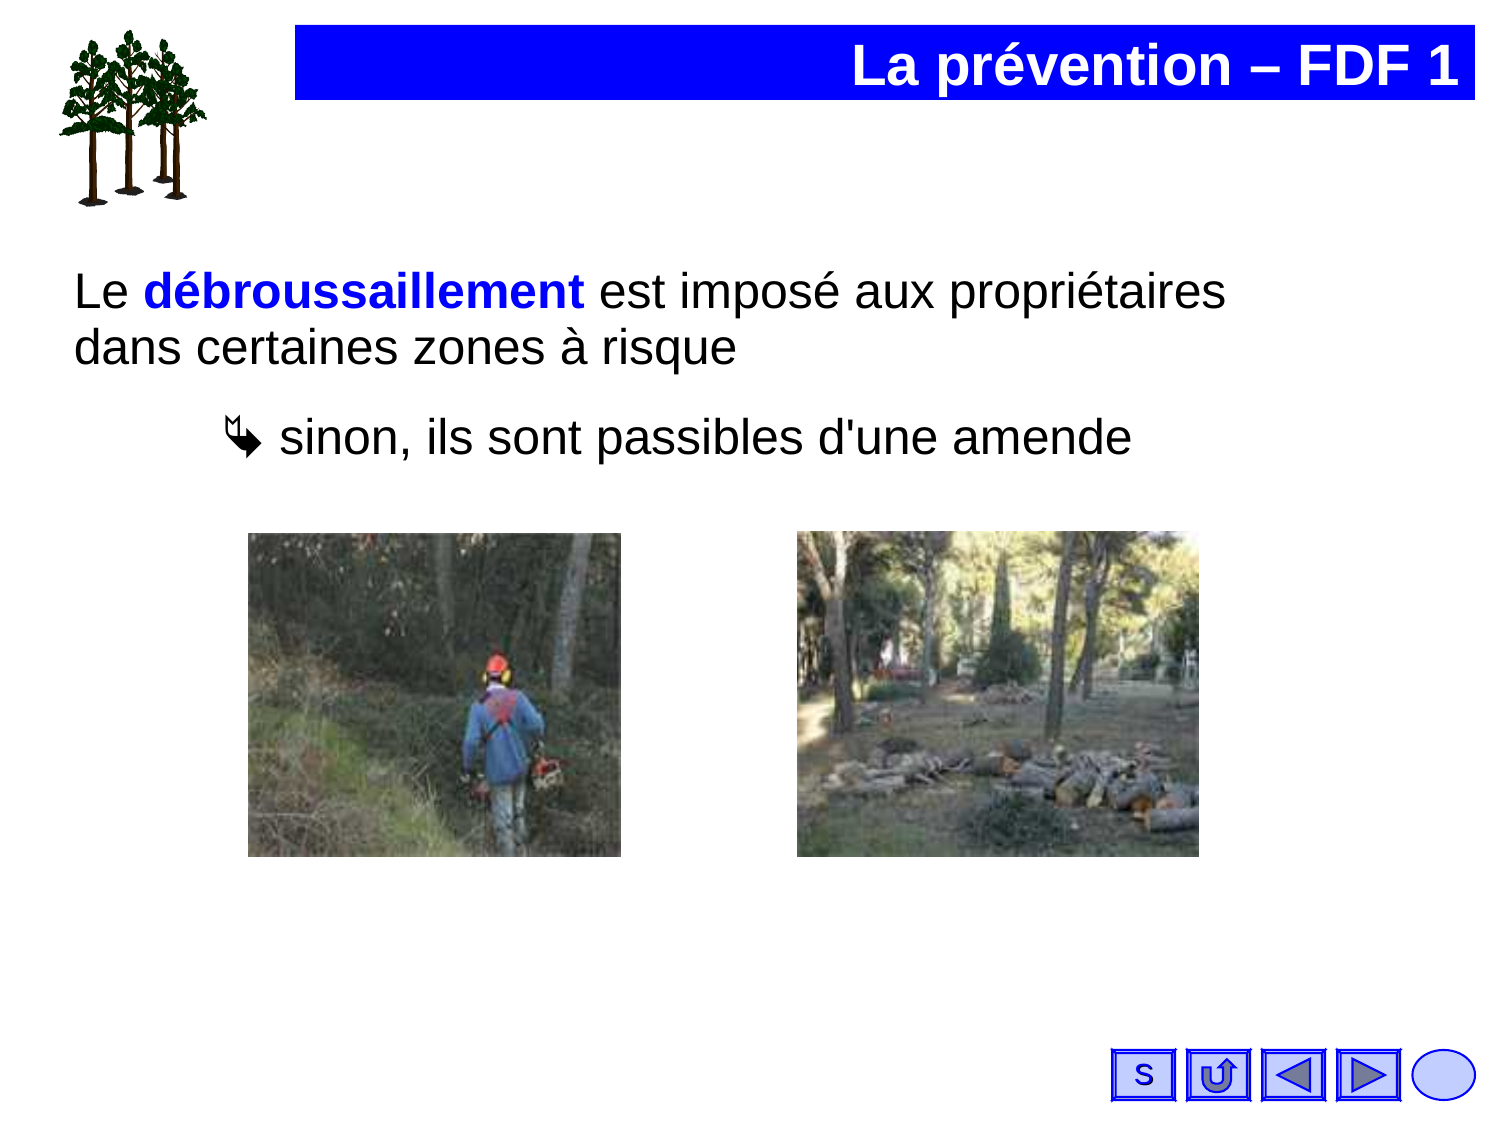

La prévention – FDF 1
Le débroussaillement est imposé aux propriétaires dans certaines zones à risque
 sinon, ils sont passibles d'une amende